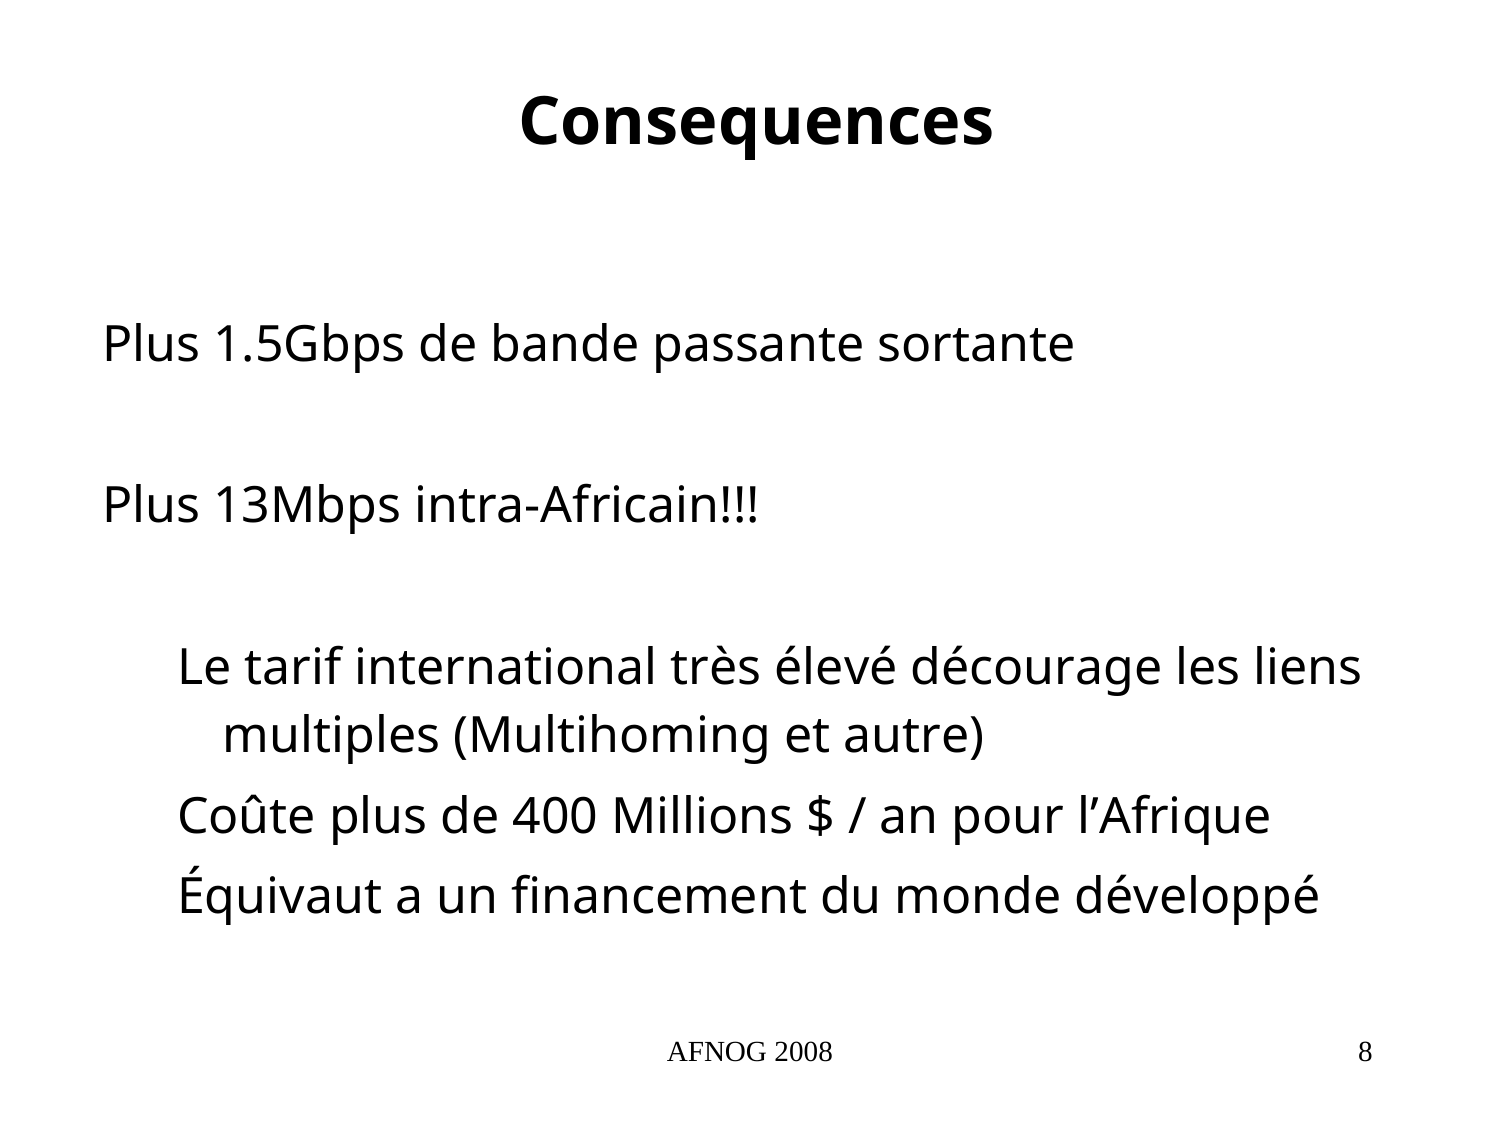

# Consequences
Plus 1.5Gbps de bande passante sortante
Plus 13Mbps intra-Africain!!!
Le tarif international très élevé décourage les liens multiples (Multihoming et autre)
Coûte plus de 400 Millions $ / an pour l’Afrique
Équivaut a un financement du monde développé
AFNOG 2008